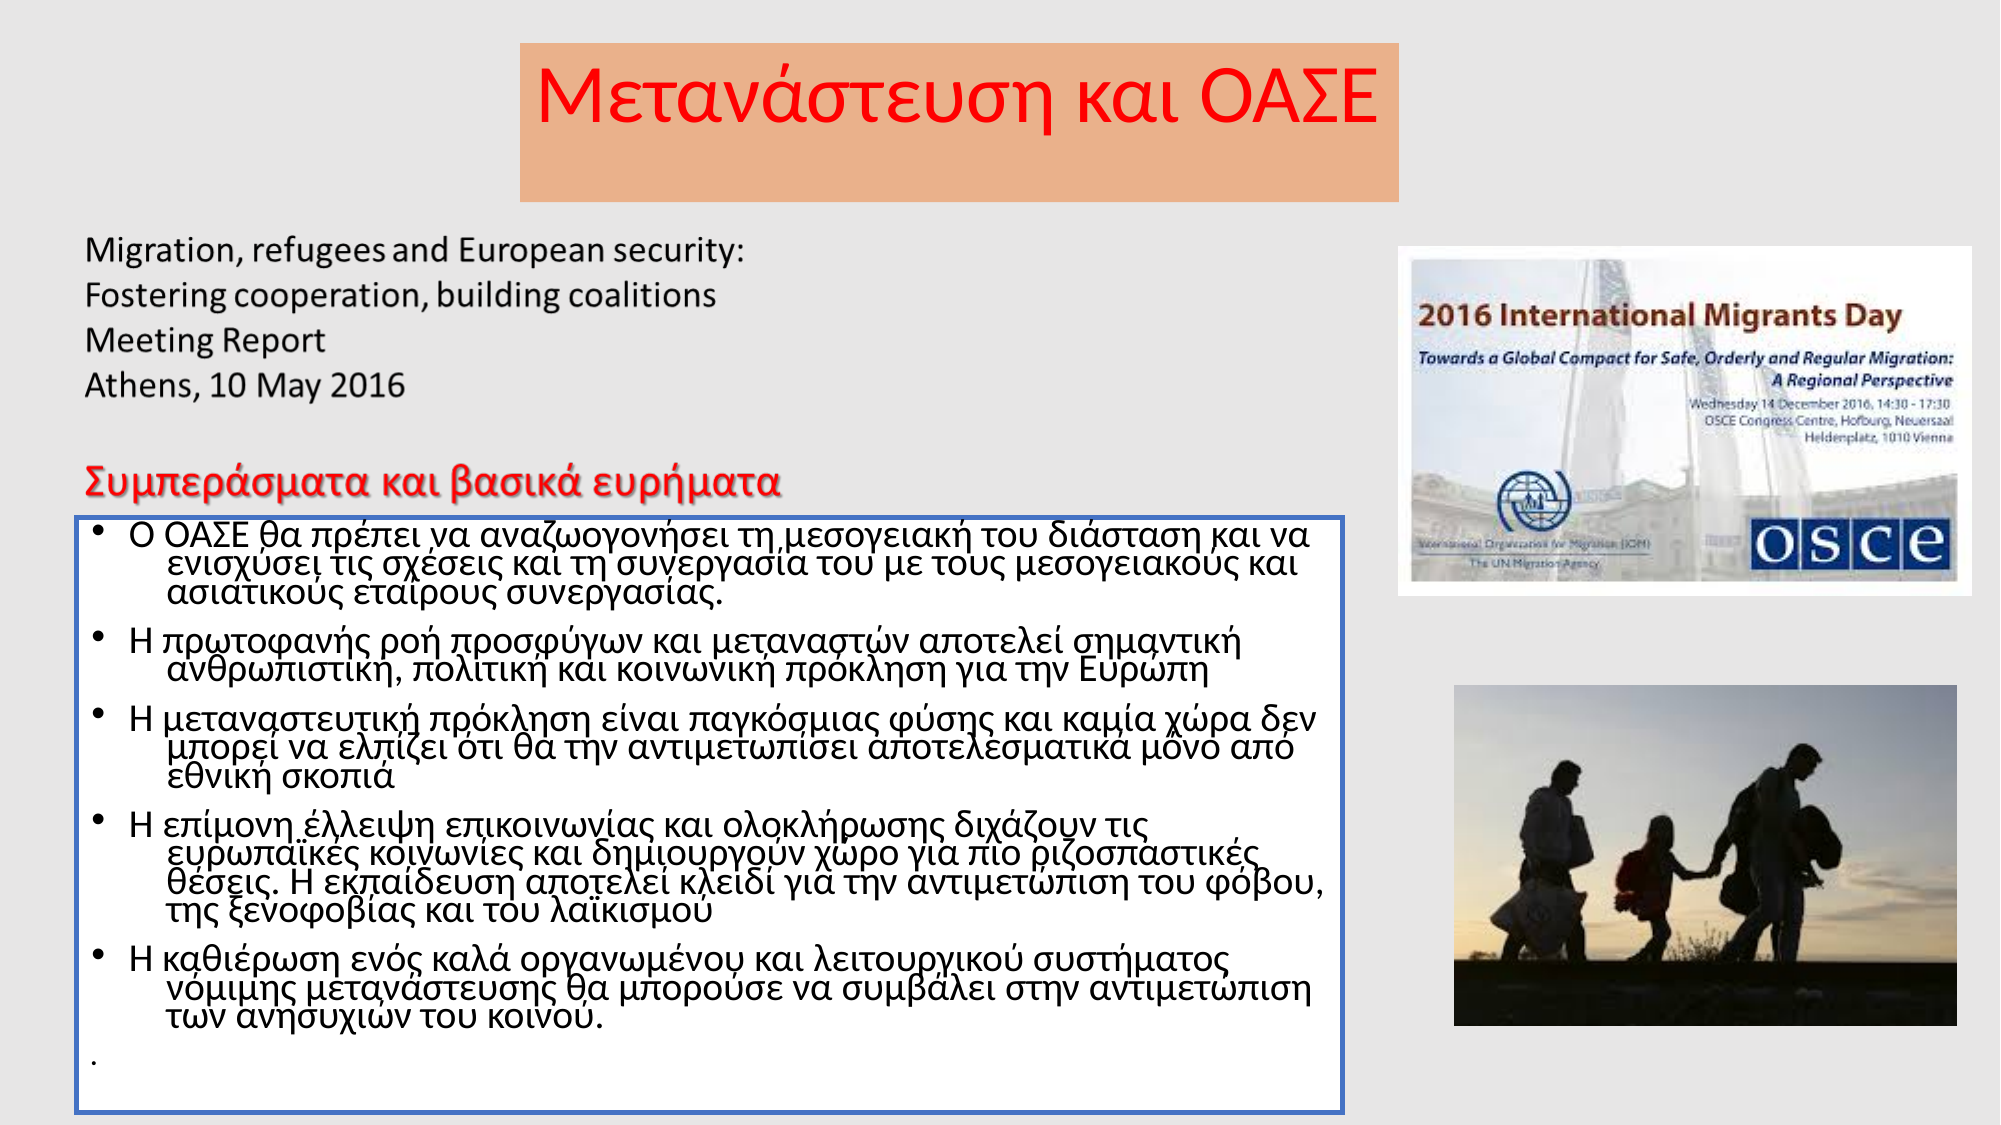

Μετανάστευση και ΟΑΣΕ
# Ο ΟΑΣΕ θα πρέπει να αναζωογονήσει τη μεσογειακή του διάσταση και να ενισχύσει τις σχέσεις και τη συνεργασία του με τους μεσογειακούς και ασιατικούς εταίρους συνεργασίας.
Η πρωτοφανής ροή προσφύγων και μεταναστών αποτελεί σημαντική ανθρωπιστική, πολιτική και κοινωνική πρόκληση για την Ευρώπη
Η μεταναστευτική πρόκληση είναι παγκόσμιας φύσης και καμία χώρα δεν μπορεί να ελπίζει ότι θα την αντιμετωπίσει αποτελεσματικά μόνο από εθνική σκοπιά
Η επίμονη έλλειψη επικοινωνίας και ολοκλήρωσης διχάζουν τις ευρωπαϊκές κοινωνίες και δημιουργούν χώρο για πιο ριζοσπαστικές θέσεις. Η εκπαίδευση αποτελεί κλειδί για την αντιμετώπιση του φόβου, της ξενοφοβίας και του λαϊκισμού
Η καθιέρωση ενός καλά οργανωμένου και λειτουργικού συστήματος νόμιμης μετανάστευσης θα μπορούσε να συμβάλει στην αντιμετώπιση των ανησυχιών του κοινού.